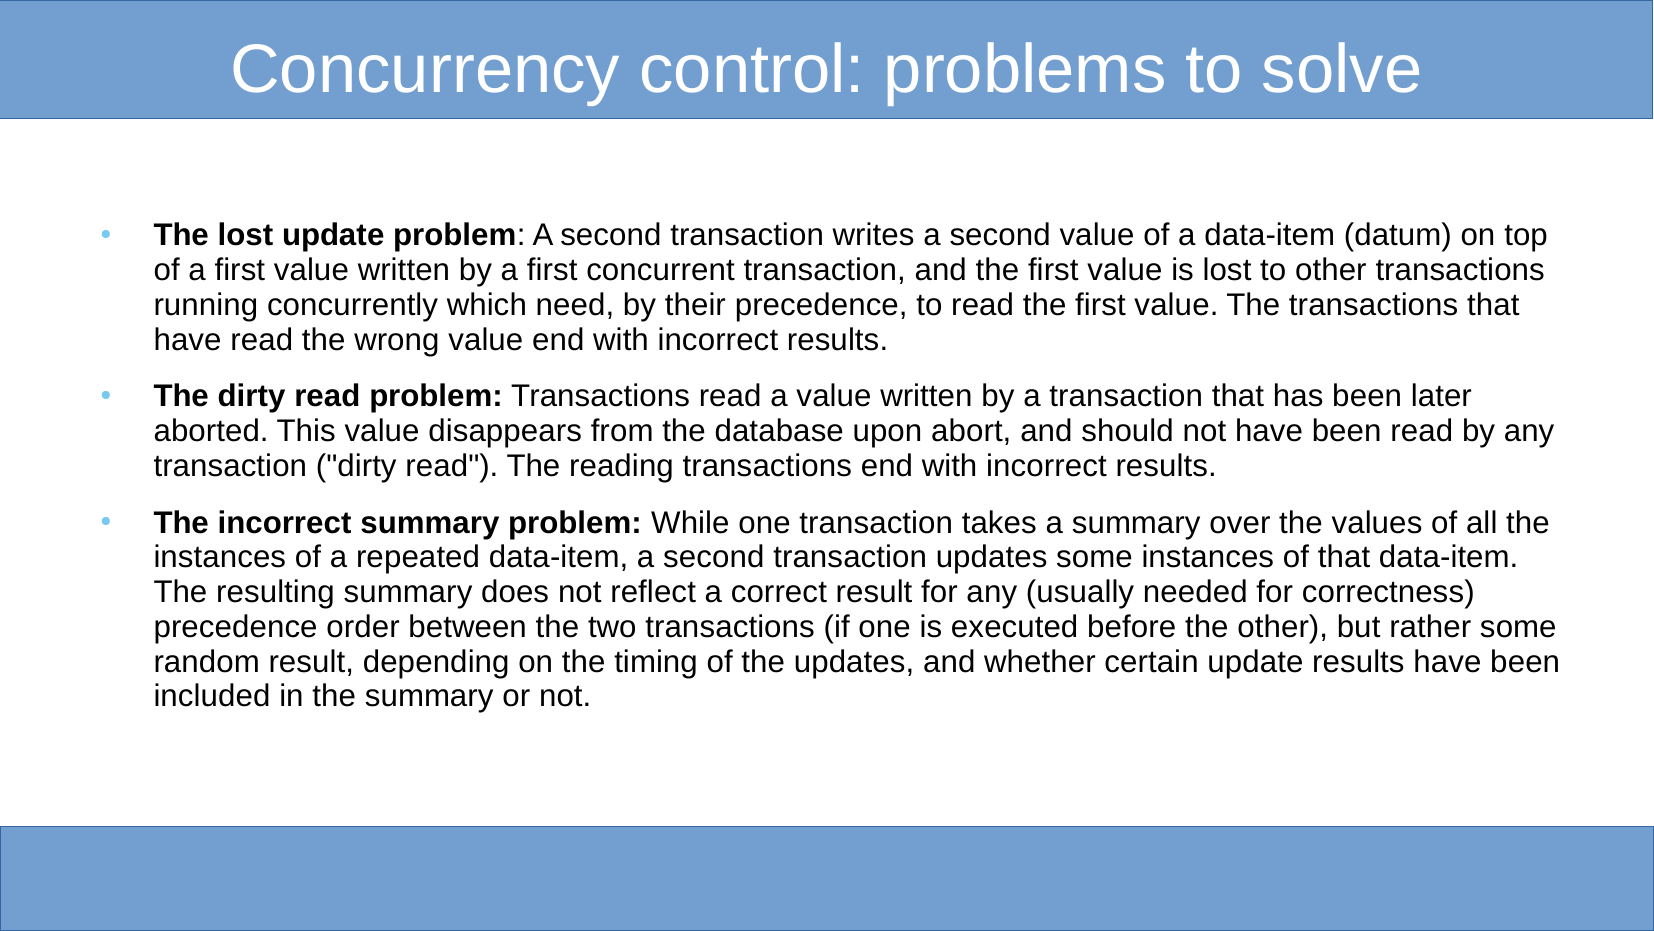

# Concurrency control: problems to solve
The lost update problem: A second transaction writes a second value of a data-item (datum) on top of a first value written by a first concurrent transaction, and the first value is lost to other transactions running concurrently which need, by their precedence, to read the first value. The transactions that have read the wrong value end with incorrect results.
The dirty read problem: Transactions read a value written by a transaction that has been later aborted. This value disappears from the database upon abort, and should not have been read by any transaction ("dirty read"). The reading transactions end with incorrect results.
The incorrect summary problem: While one transaction takes a summary over the values of all the instances of a repeated data-item, a second transaction updates some instances of that data-item. The resulting summary does not reflect a correct result for any (usually needed for correctness) precedence order between the two transactions (if one is executed before the other), but rather some random result, depending on the timing of the updates, and whether certain update results have been included in the summary or not.